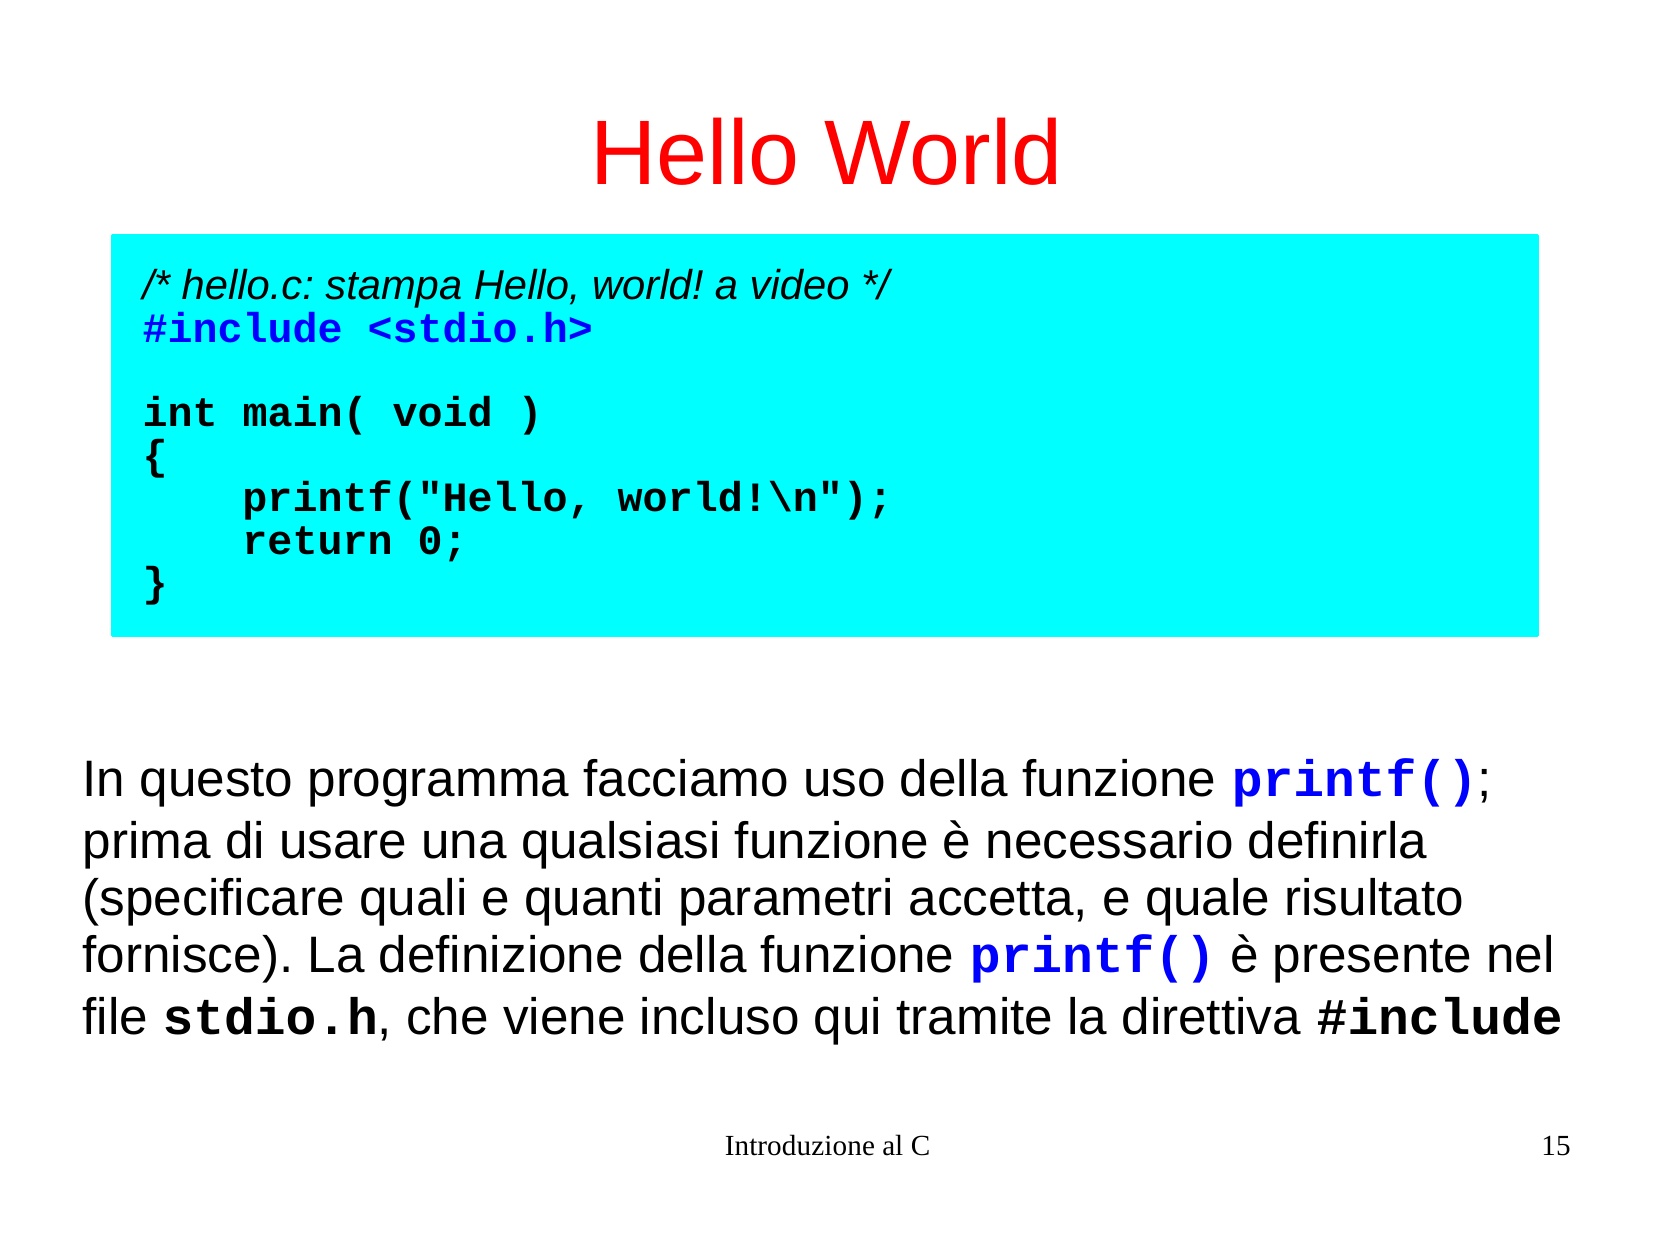

# Hello World
/* hello.c: stampa Hello, world! a video */
#include <stdio.h>
int main( void )
{
 printf("Hello, world!\n");
 return 0;
}
In questo programma facciamo uso della funzione printf(); prima di usare una qualsiasi funzione è necessario definirla (specificare quali e quanti parametri accetta, e quale risultato fornisce). La definizione della funzione printf() è presente nel file stdio.h, che viene incluso qui tramite la direttiva #include
Introduzione al C
15